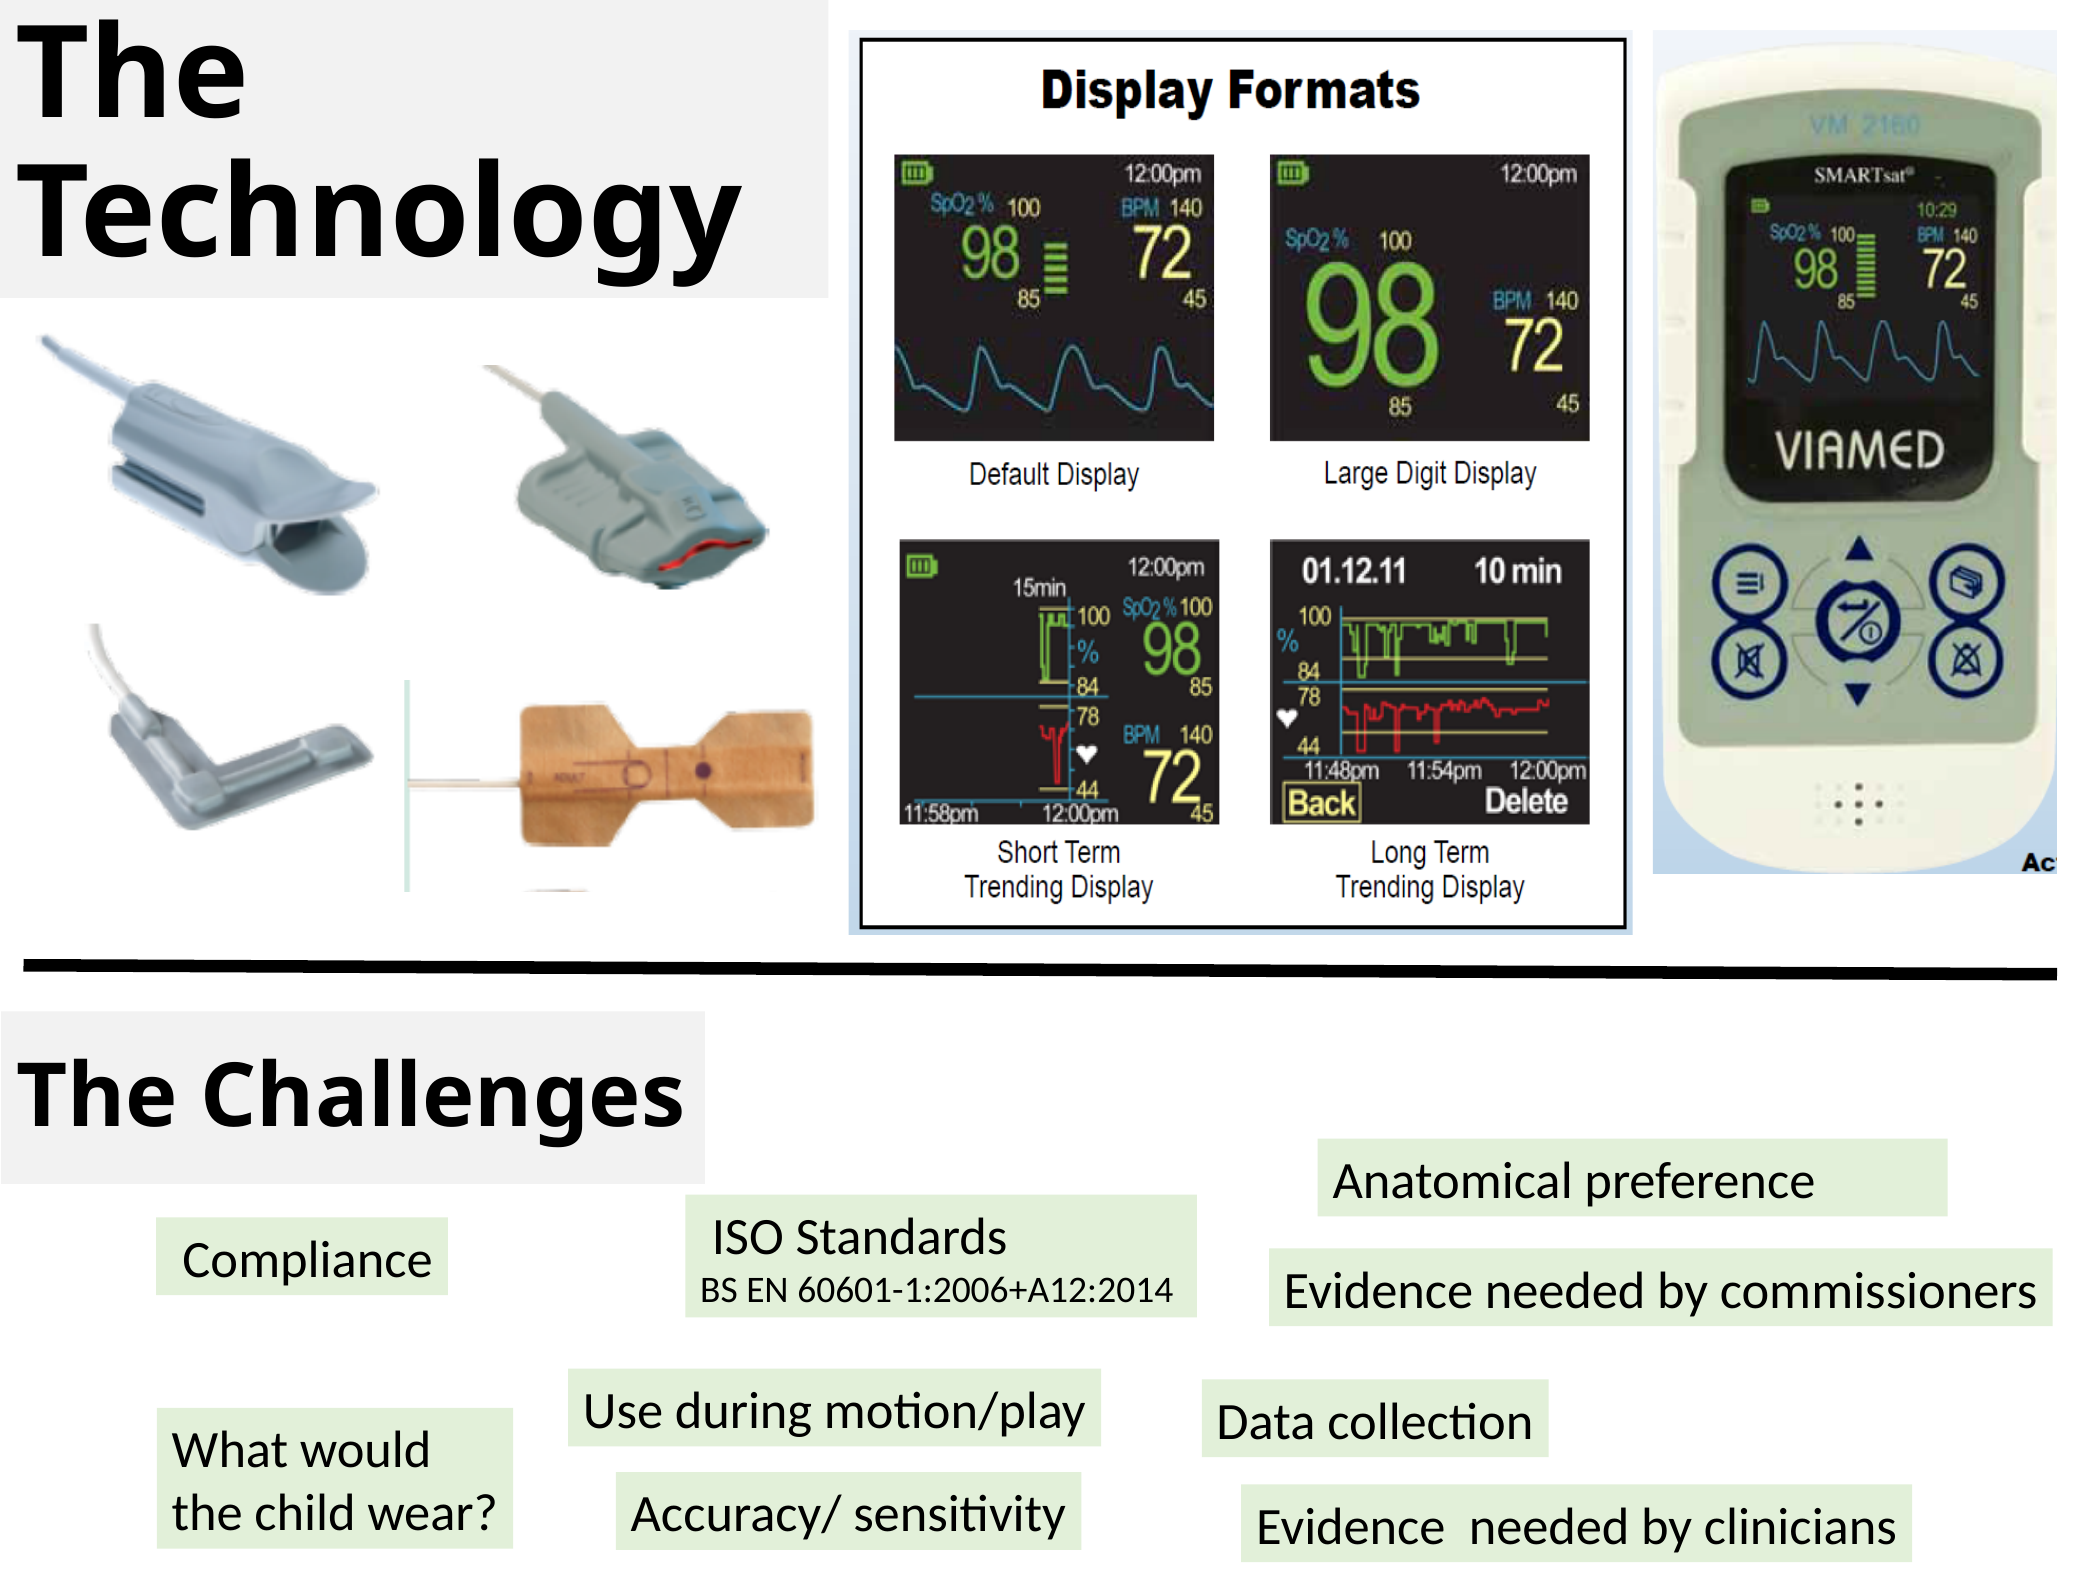

# The Technology
The Challenges
Anatomical preference
 ISO Standards
BS EN 60601-1:2006+A12:2014
 Compliance
Evidence needed by commissioners
Use during motion/play
Data collection
What would
the child wear?
Accuracy/ sensitivity
Evidence needed by clinicians